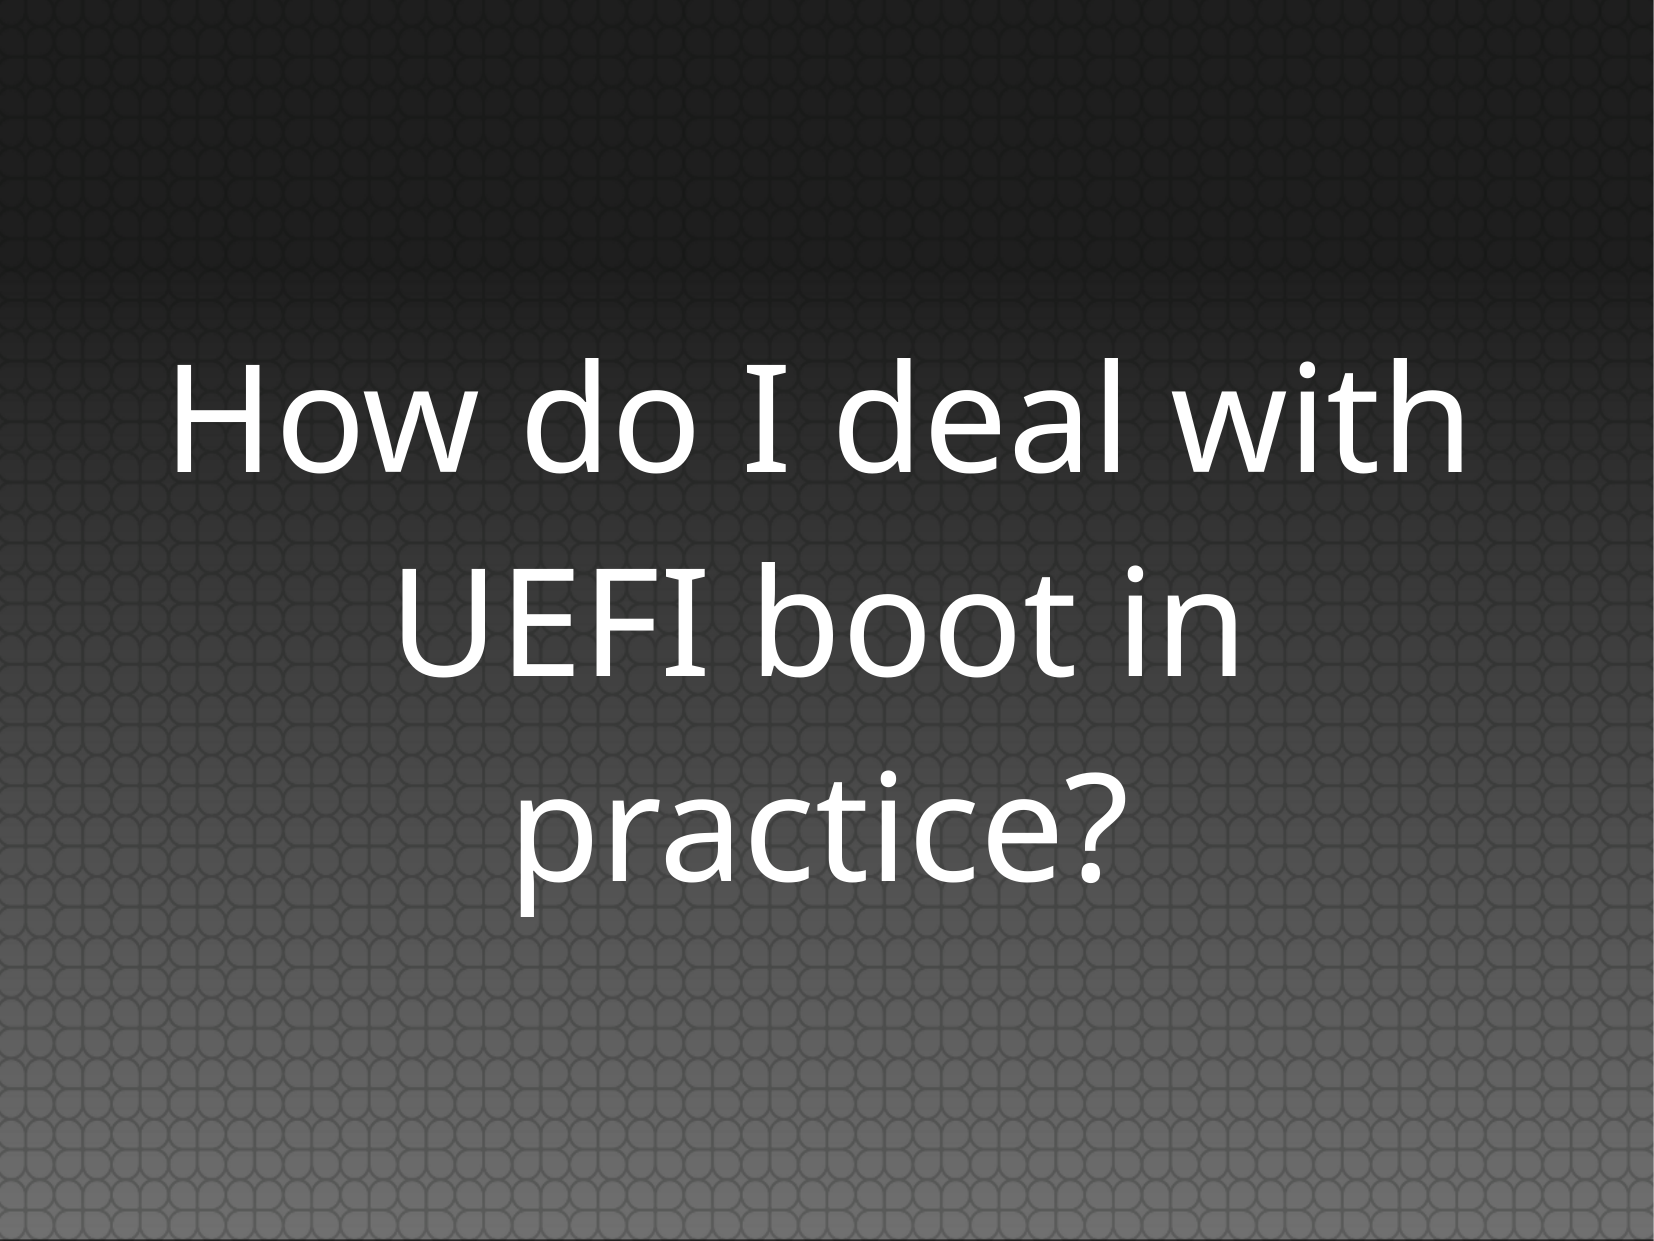

# How do I deal with UEFI boot in practice?